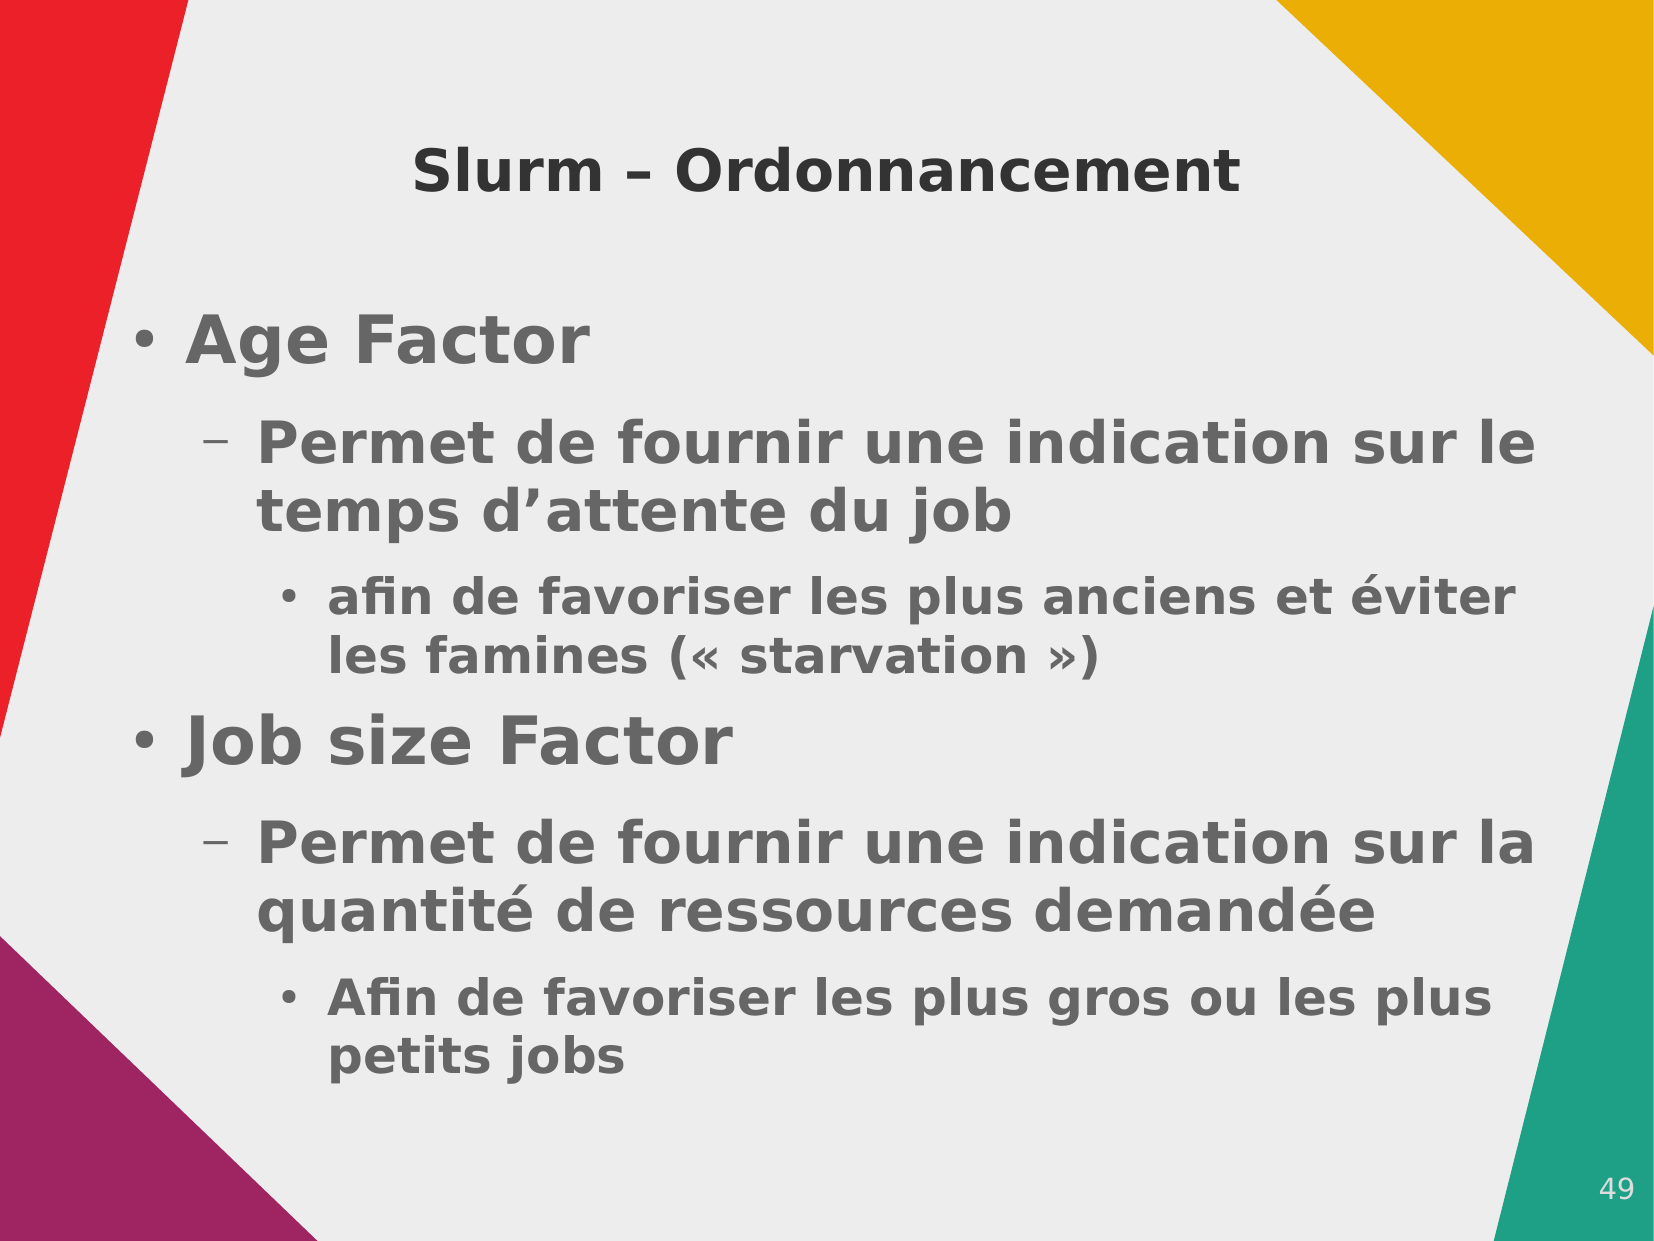

# Slurm – Ordonnancement
Age Factor
Permet de fournir une indication sur le temps d’attente du job
afin de favoriser les plus anciens et éviter les famines (« starvation »)
Job size Factor
Permet de fournir une indication sur la quantité de ressources demandée
Afin de favoriser les plus gros ou les plus petits jobs
49